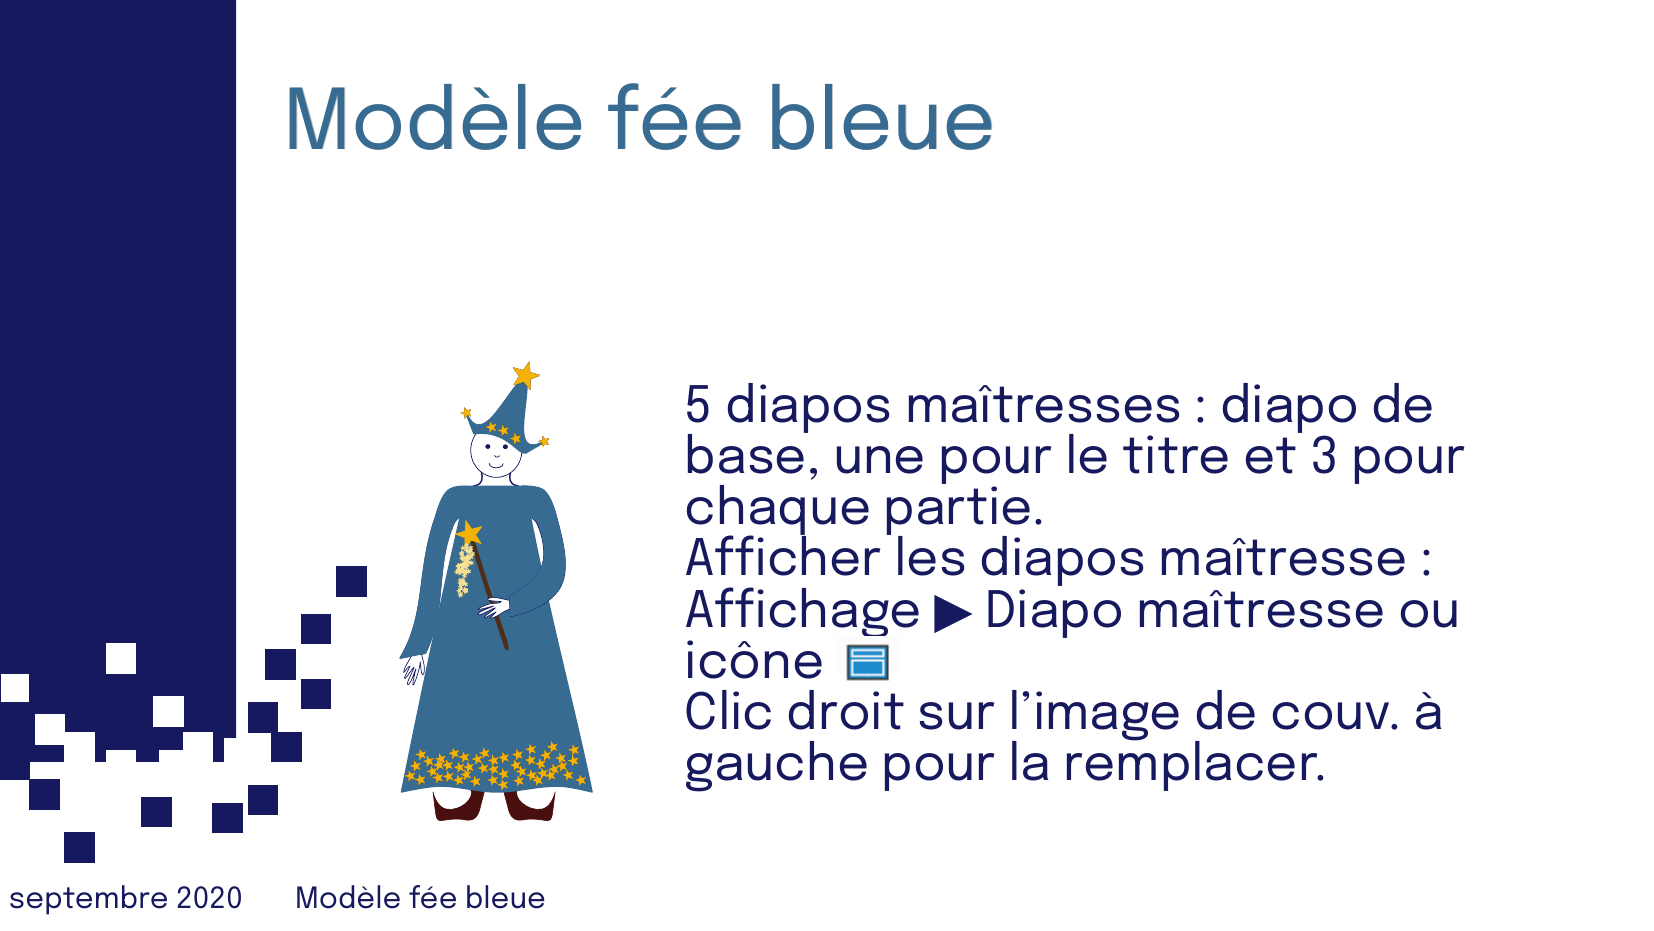

# Modèle fée bleue
5 diapos maîtresses : diapo de base, une pour le titre et 3 pour chaque partie.
Afficher les diapos maîtresse : Affichage ▶ Diapo maîtresse ou icône
Clic droit sur l’image de couv. à gauche pour la remplacer.
septembre 2020
Modèle fée bleue